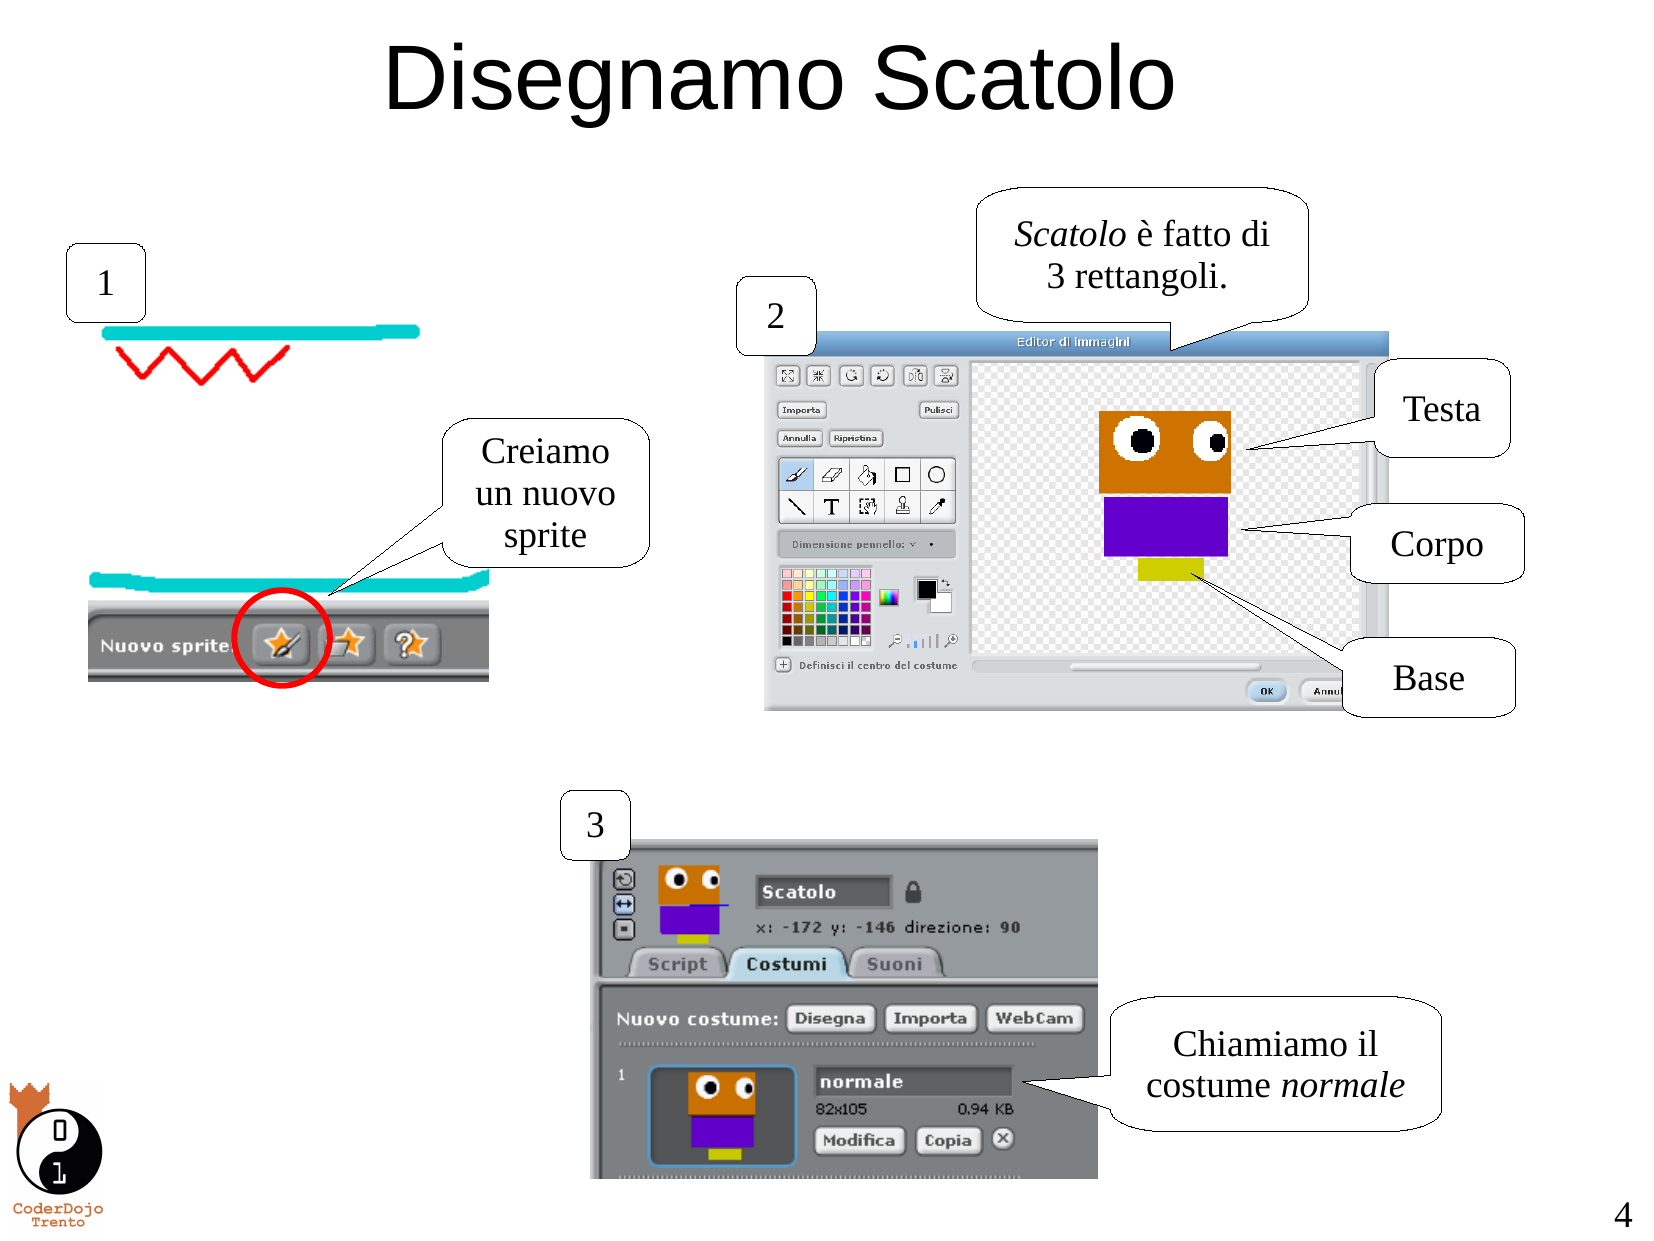

# Disegnamo Scatolo
Scatolo è fatto di 3 rettangoli.
2
Testa
Corpo
Base
1
Creiamo un nuovo sprite
3
Chiamiamo il costume normale
4